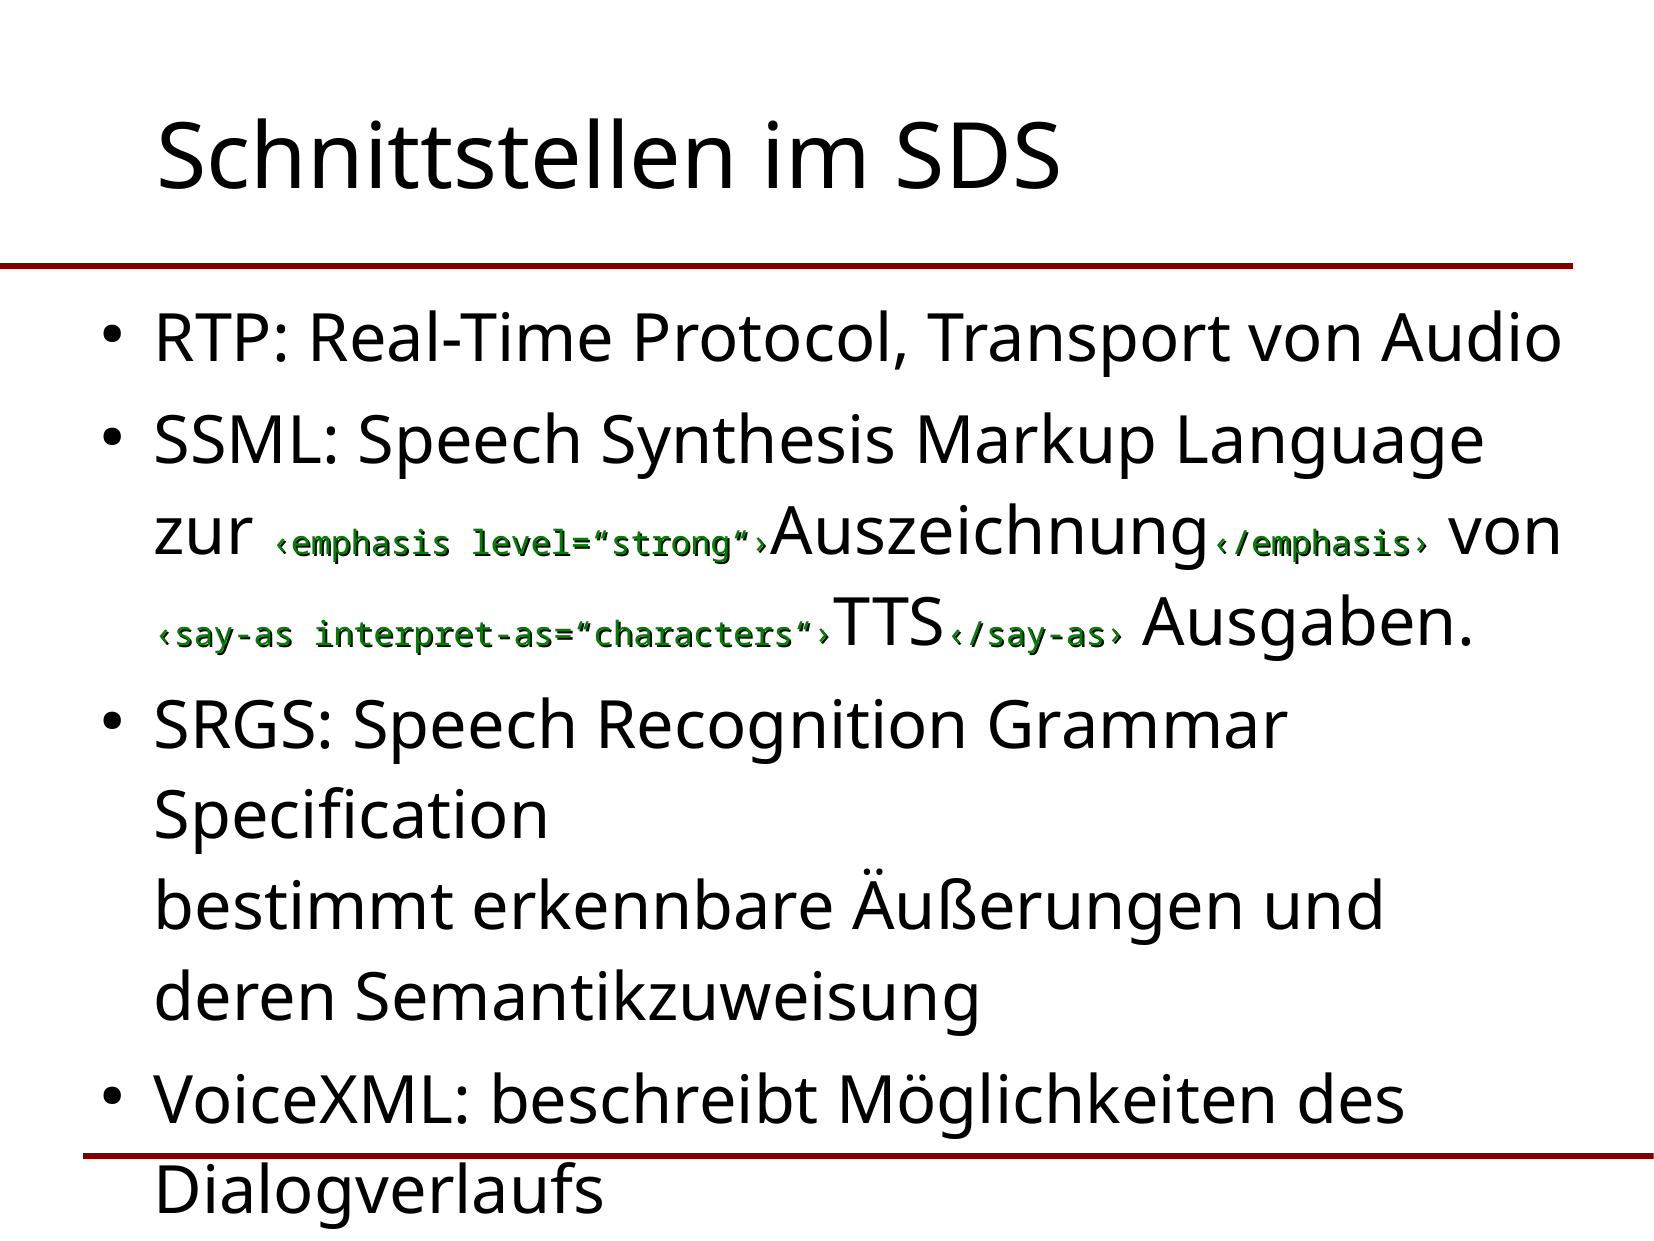

# Schnittstellen im SDS
RTP: Real-Time Protocol, Transport von Audio
SSML: Speech Synthesis Markup Language
zur ‹emphasis level=“strong“›Auszeichnung‹/emphasis› von ‹say-as interpret-as=“characters“›TTS‹/say-as› Ausgaben.
SRGS: Speech Recognition Grammar Specification
bestimmt erkennbare Äußerungen und deren Semantikzuweisung
VoiceXML: beschreibt Möglichkeiten des Dialogverlaufs